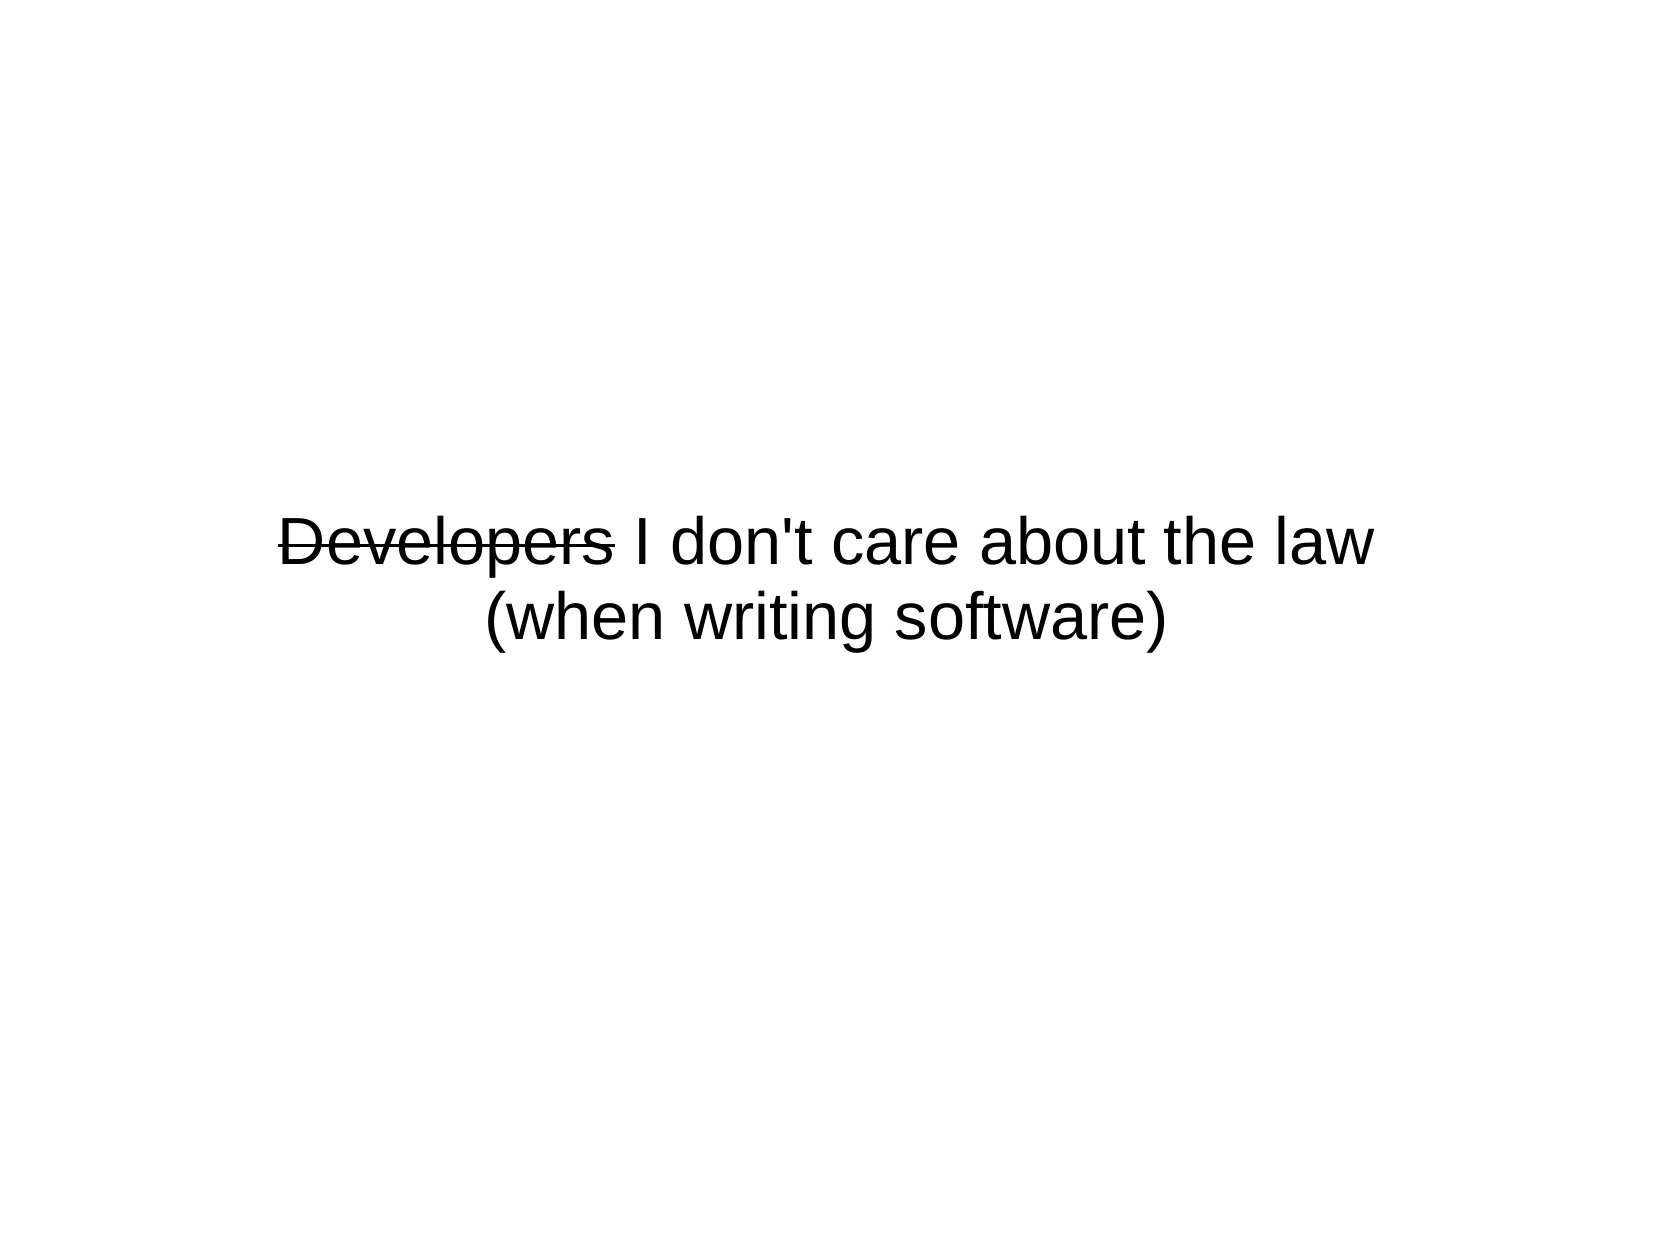

# Developers I don't care about the law
(when writing software)